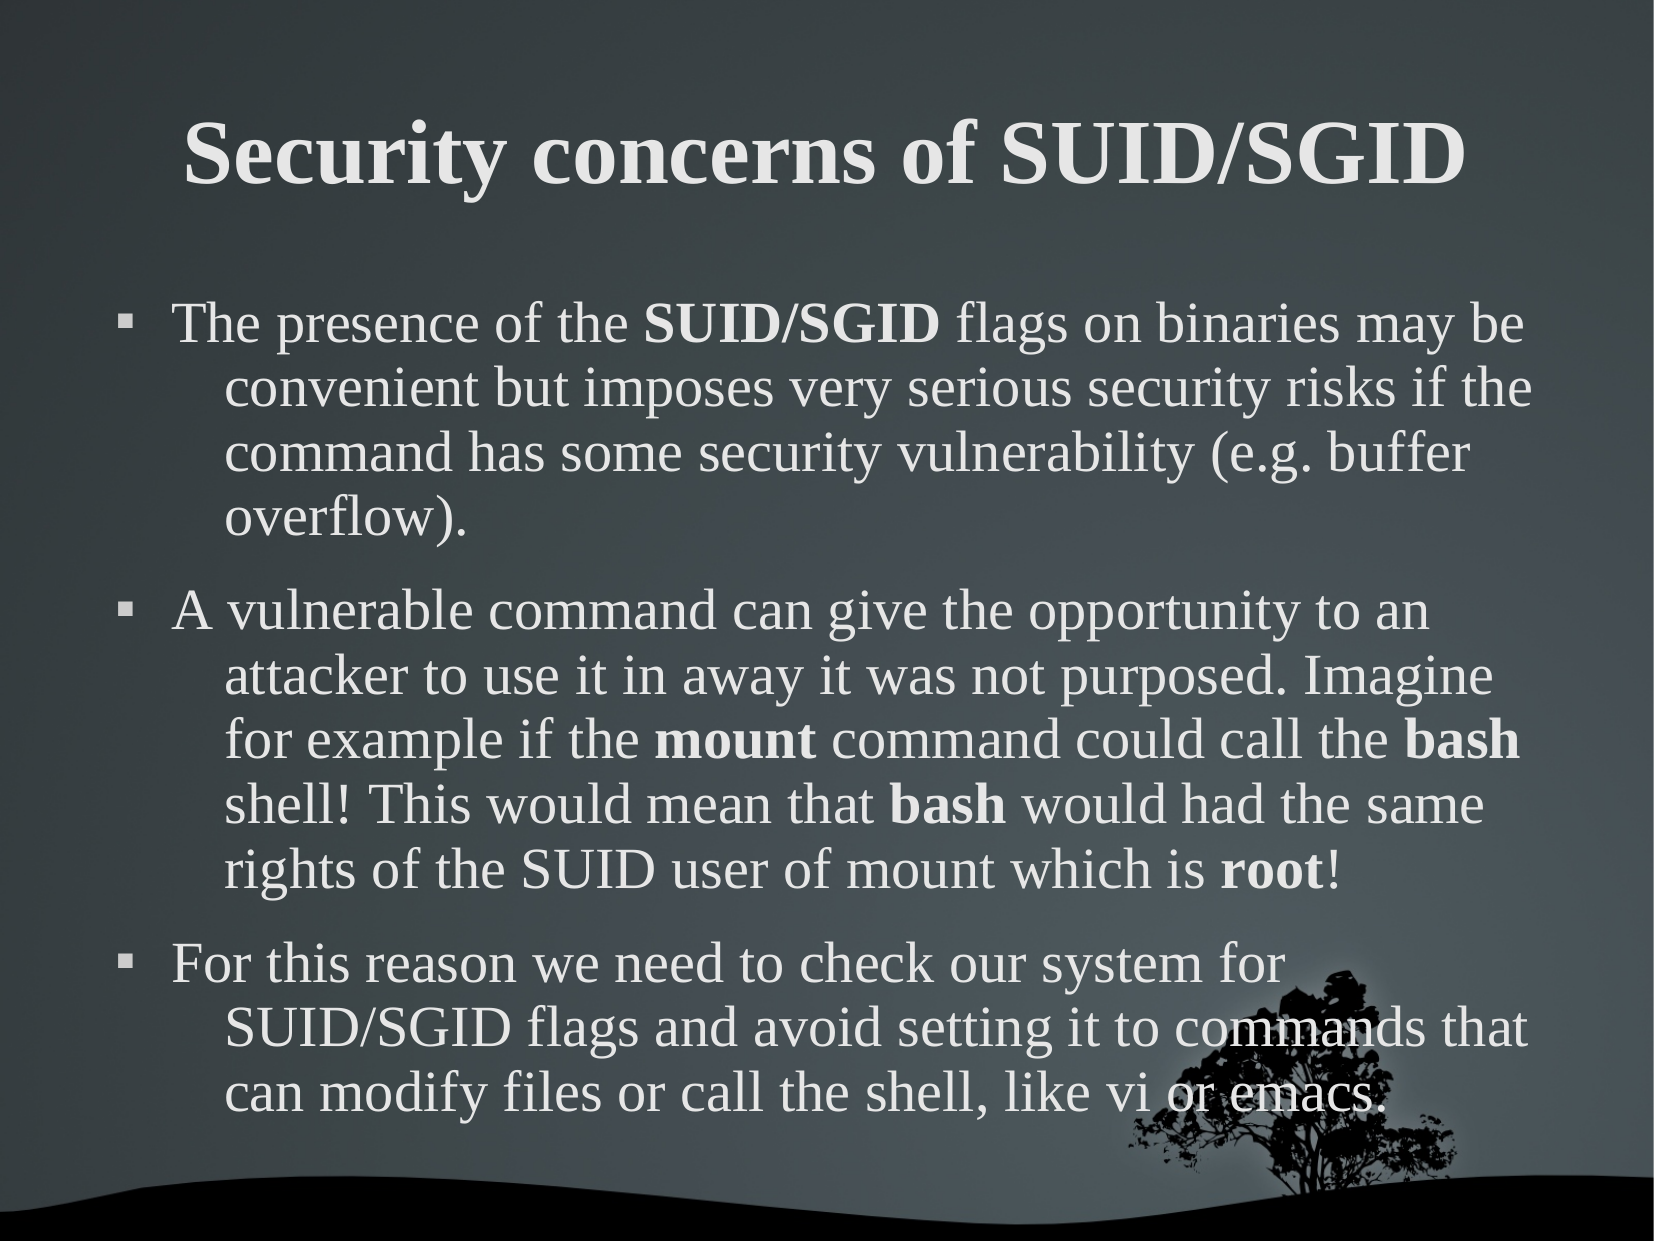

# Security concerns of SUID/SGID
The presence of the SUID/SGID flags on binaries may be convenient but imposes very serious security risks if the command has some security vulnerability (e.g. buffer overflow).
A vulnerable command can give the opportunity to an attacker to use it in away it was not purposed. Imagine for example if the mount command could call the bash shell! This would mean that bash would had the same rights of the SUID user of mount which is root!
For this reason we need to check our system for SUID/SGID flags and avoid setting it to commands that can modify files or call the shell, like vi or emacs.